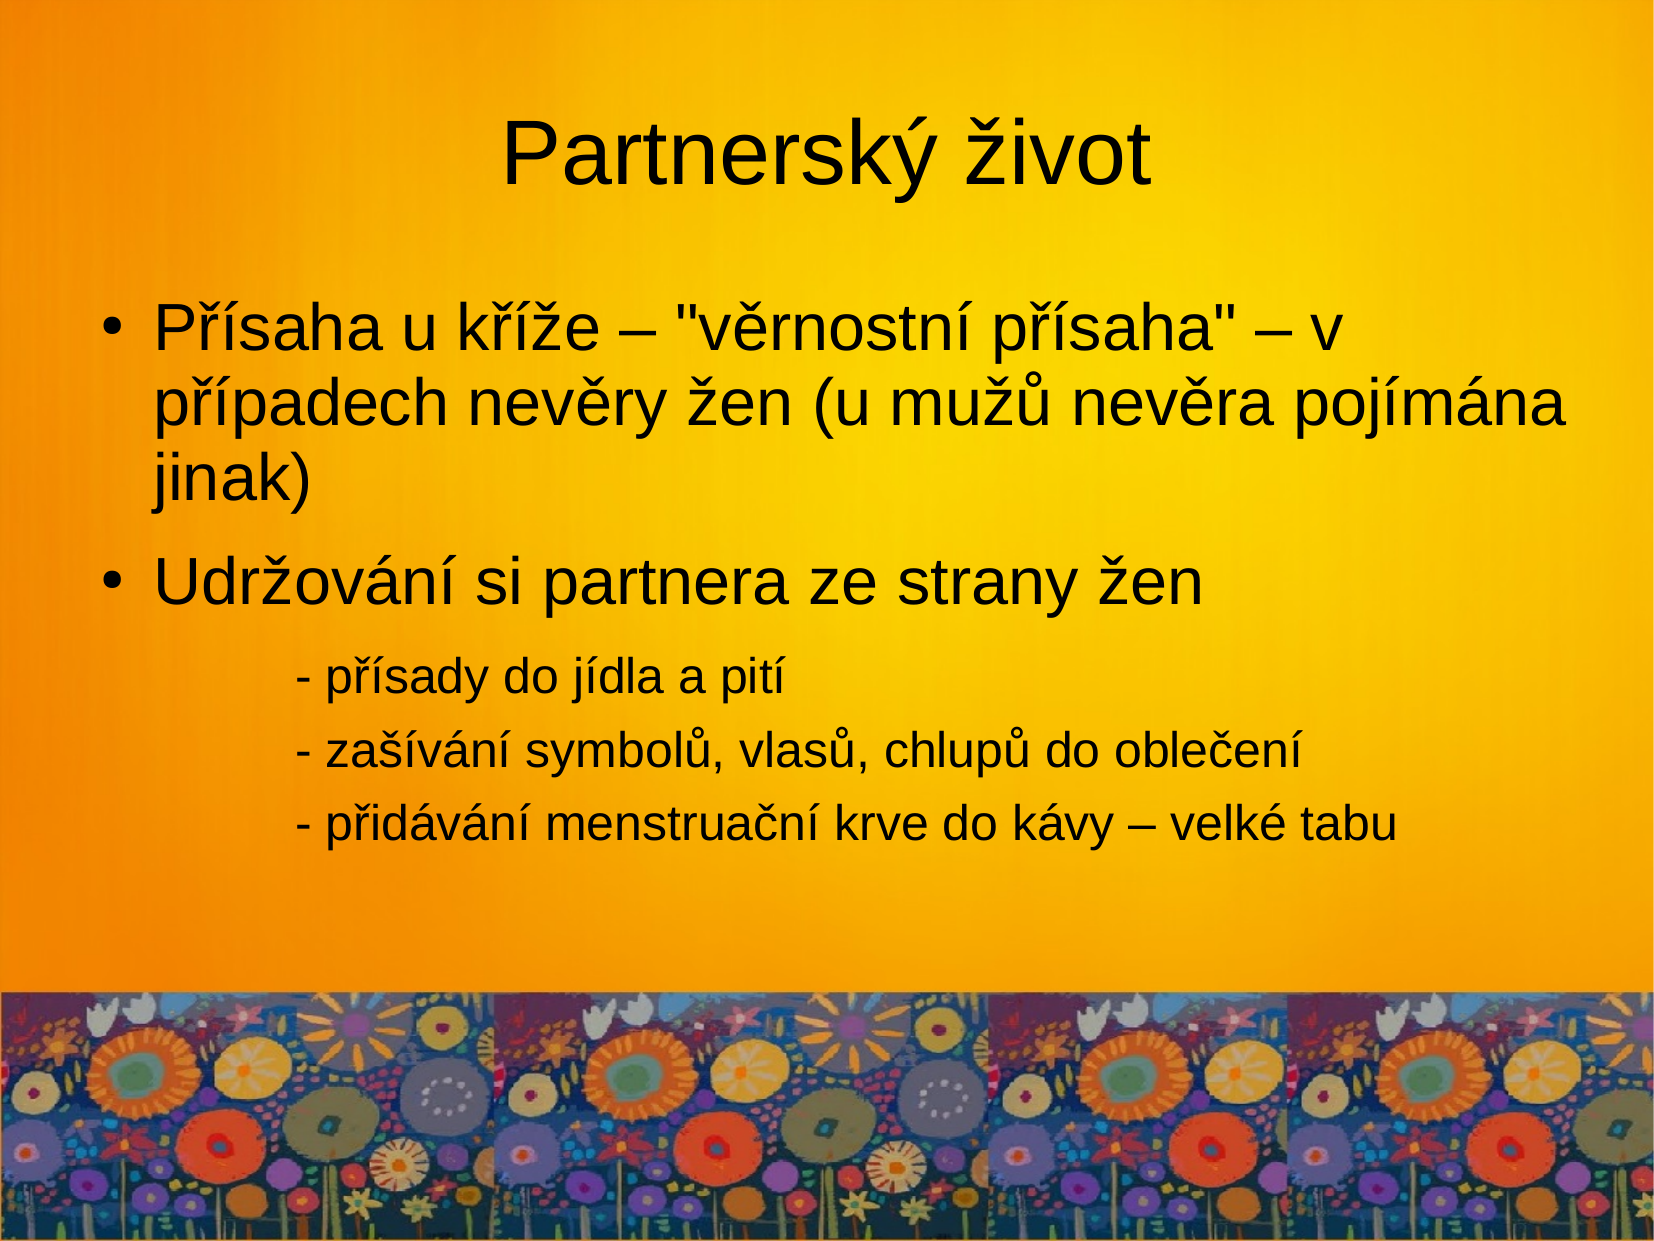

# Partnerský život
Přísaha u kříže – "věrnostní přísaha" – v případech nevěry žen (u mužů nevěra pojímána jinak)
Udržování si partnera ze strany žen
- přísady do jídla a pití
- zašívání symbolů, vlasů, chlupů do oblečení
- přidávání menstruační krve do kávy – velké tabu